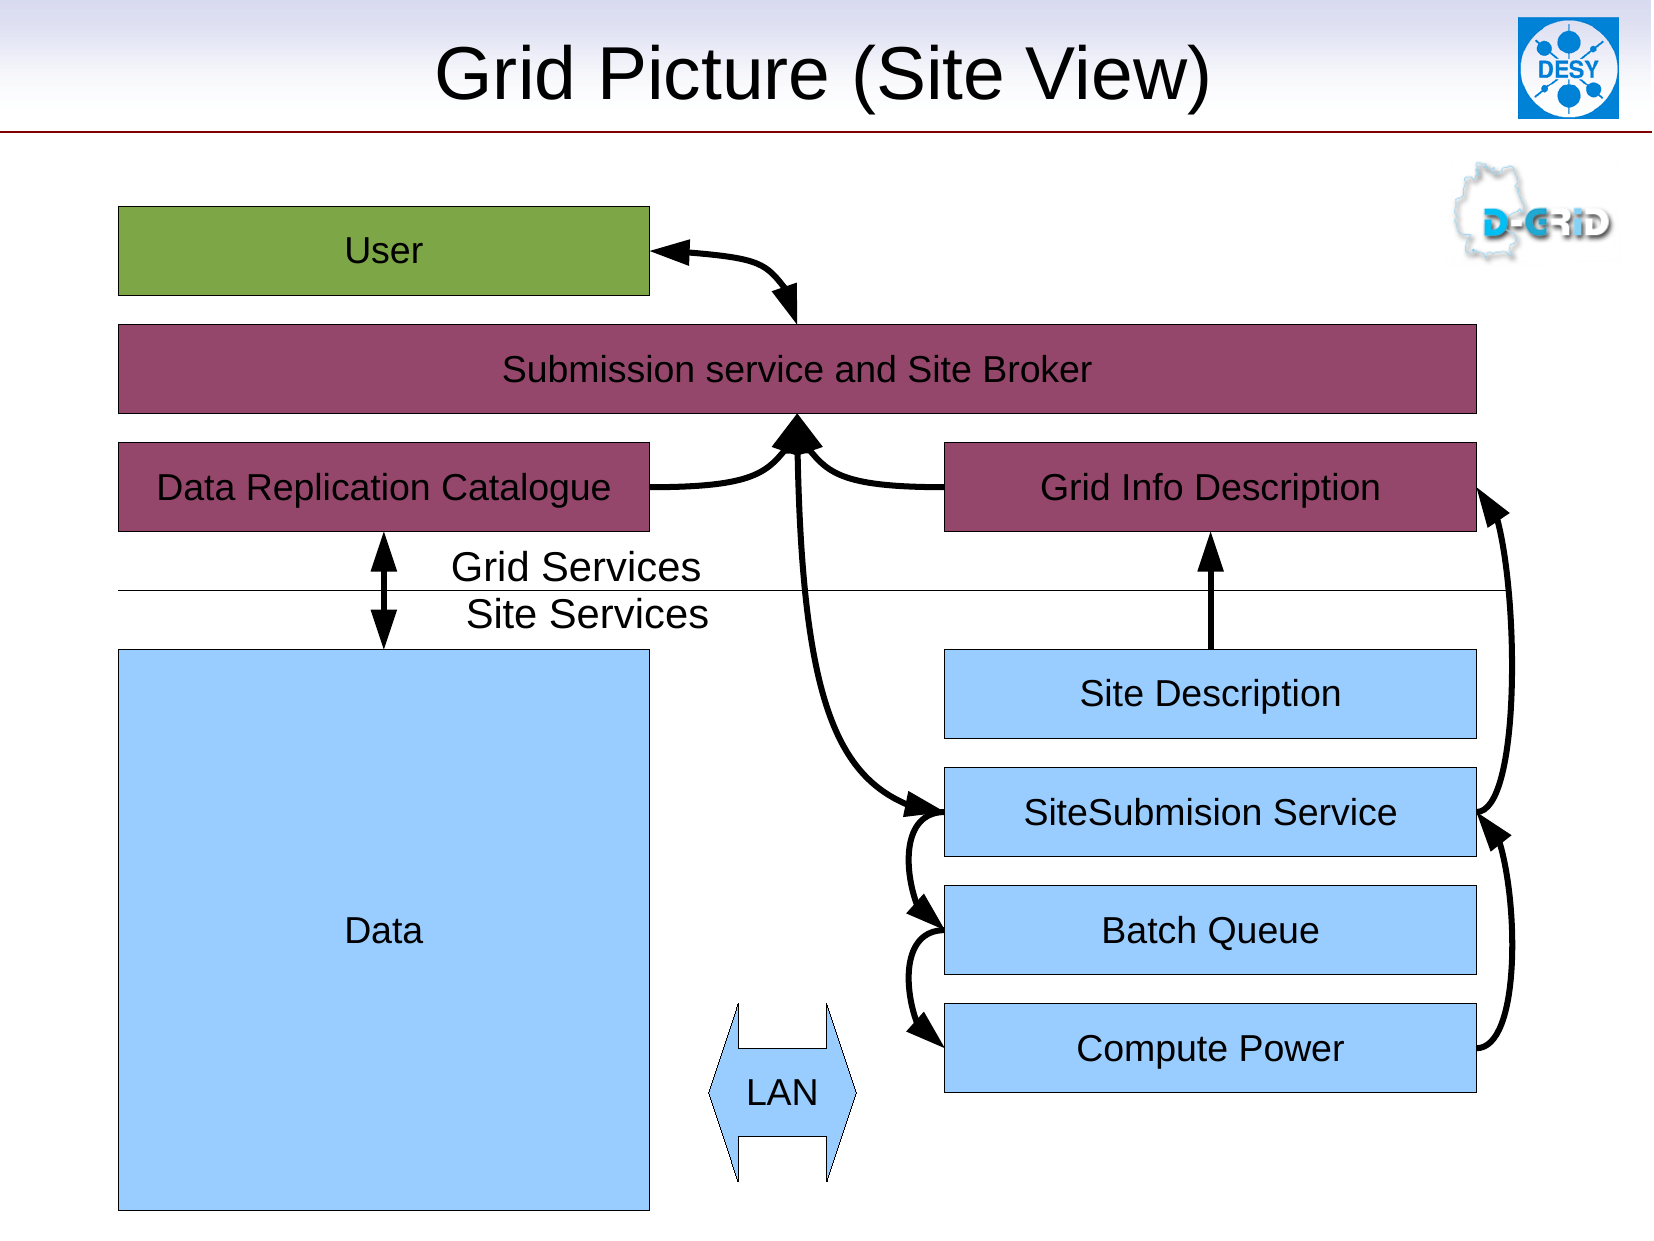

# Grid Picture (Site View)
User
Submission service and Site Broker
Data Replication Catalogue
Grid Info Description
Grid Services
Site Services
Data
Site Description
SiteSubmision Service
Batch Queue
LAN
Compute Power